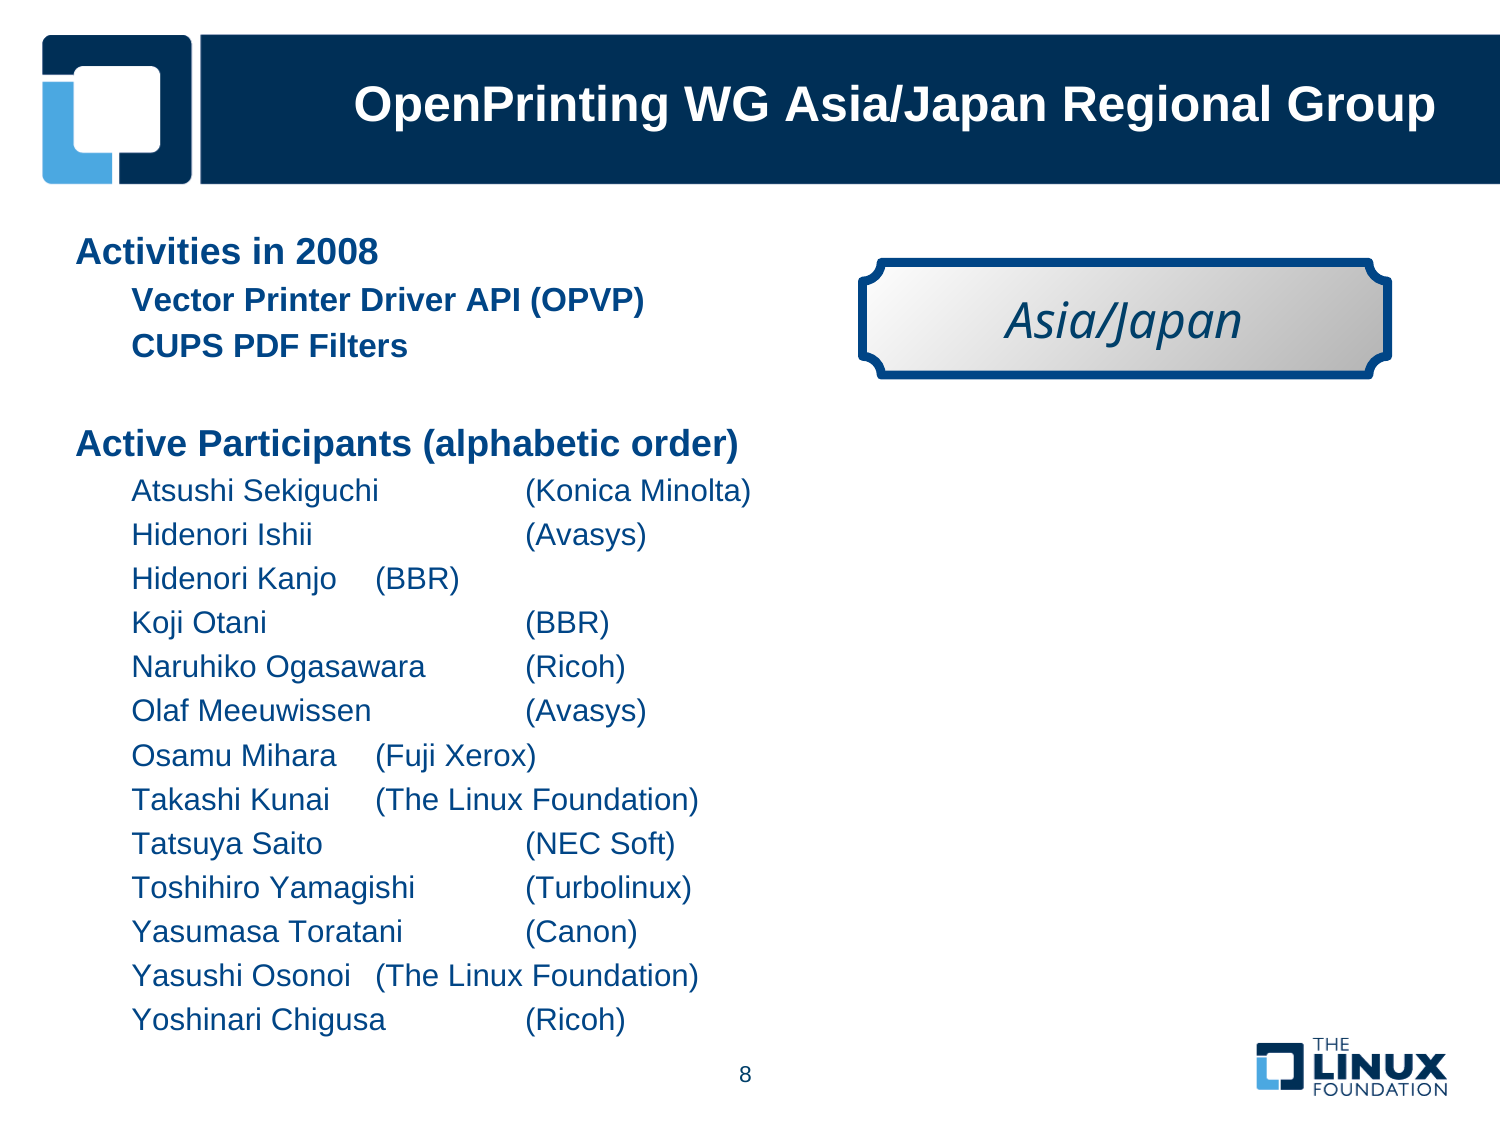

# OpenPrinting WG Asia/Japan Regional Group
Activities in 2008
Vector Printer Driver API (OPVP)
CUPS PDF Filters
Active Participants (alphabetic order)
Atsushi Sekiguchi 	(Konica Minolta)
Hidenori Ishii 		(Avasys)
Hidenori Kanjo 	(BBR)
Koji Otani 		(BBR)
Naruhiko Ogasawara 	(Ricoh)
Olaf Meeuwissen 	(Avasys)
Osamu Mihara 	(Fuji Xerox)
Takashi Kunai 	(The Linux Foundation)
Tatsuya Saito 		(NEC Soft)
Toshihiro Yamagishi 	(Turbolinux)
Yasumasa Toratani 	(Canon)
Yasushi Osonoi 	(The Linux Foundation)
Yoshinari Chigusa 	(Ricoh)
Asia/Japan
8